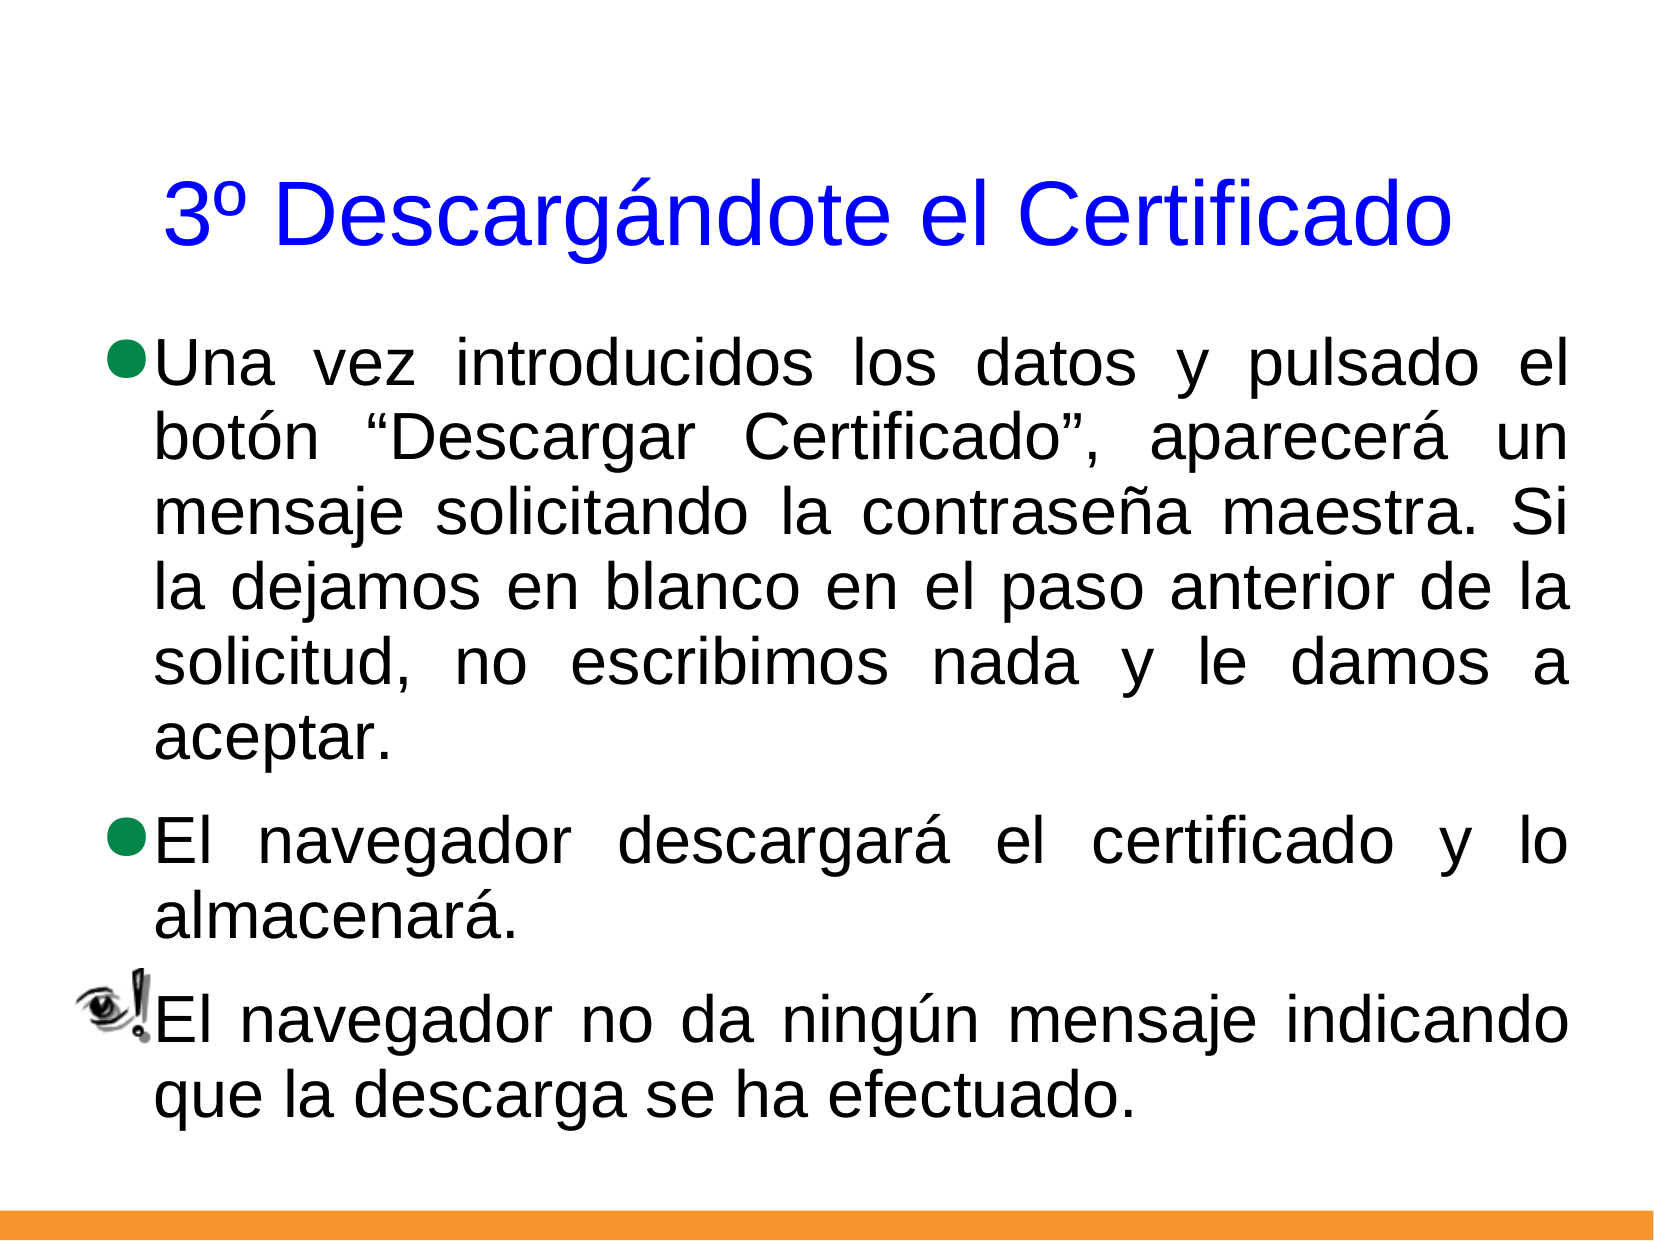

# 3º Descargándote el Certificado
Una vez introducidos los datos y pulsado el botón “Descargar Certificado”, aparecerá un mensaje solicitando la contraseña maestra. Si la dejamos en blanco en el paso anterior de la solicitud, no escribimos nada y le damos a aceptar.
El navegador descargará el certificado y lo almacenará.
El navegador no da ningún mensaje indicando que la descarga se ha efectuado.